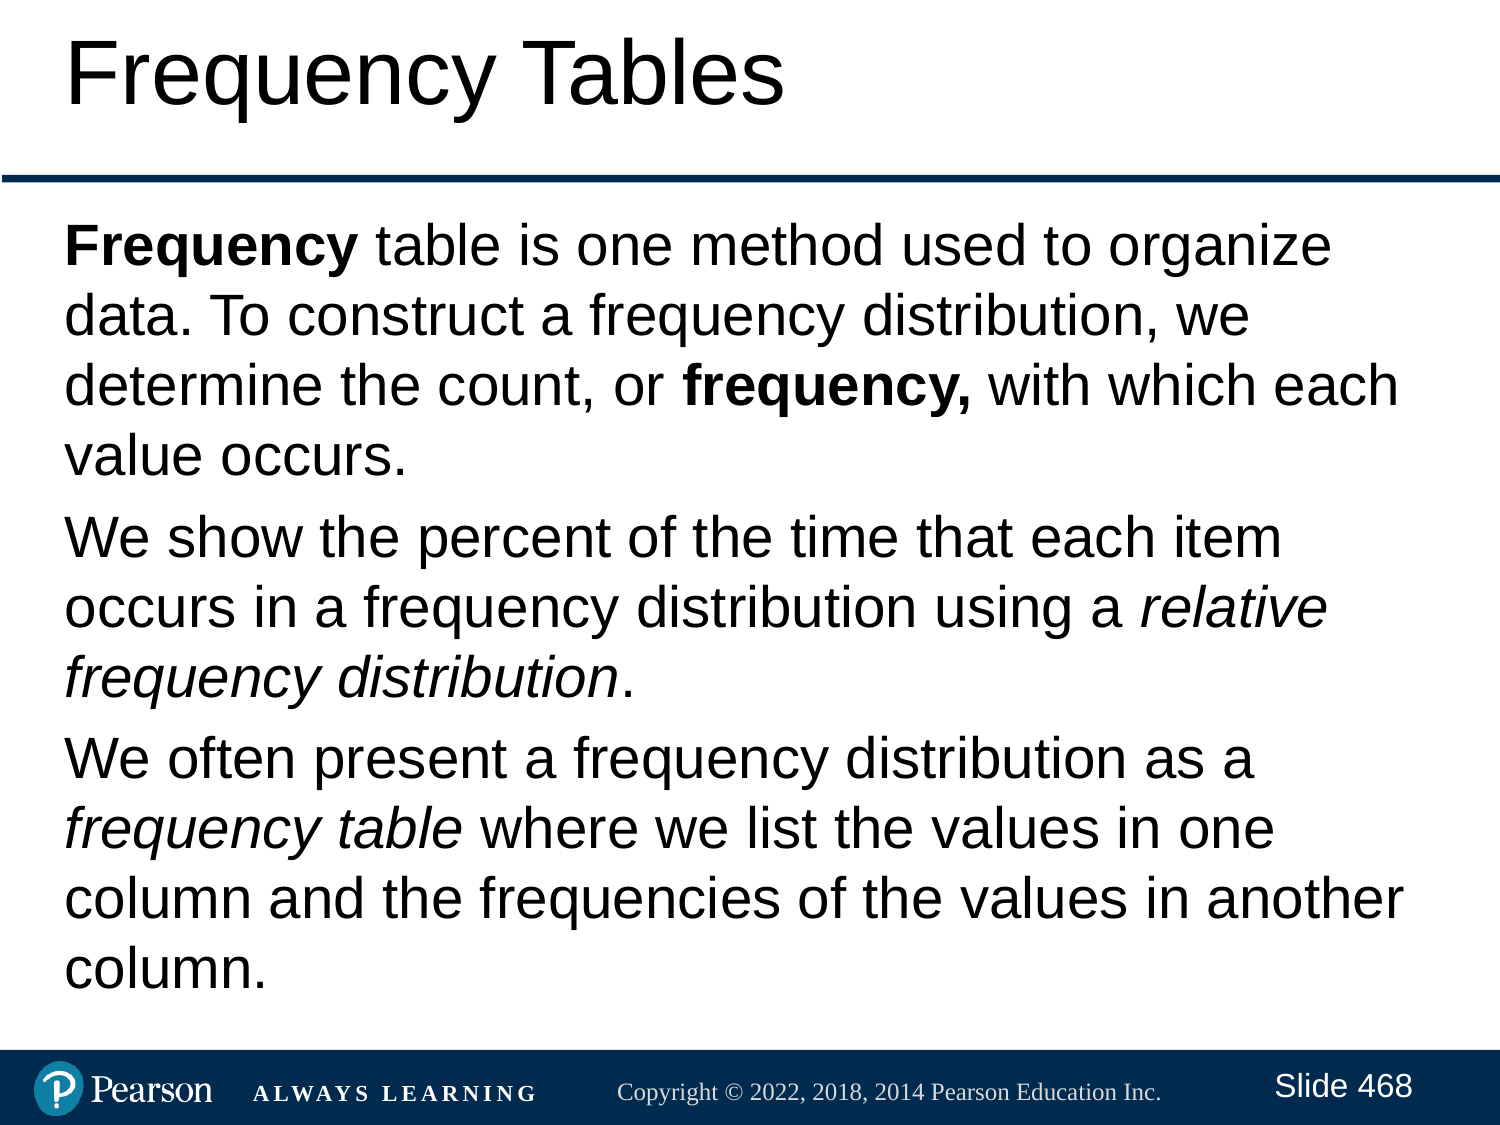

# Frequency Tables
Frequency table is one method used to organize data. To construct a frequency distribution, we determine the count, or frequency, with which each value occurs.
We show the percent of the time that each item occurs in a frequency distribution using a relative frequency distribution.
We often present a frequency distribution as a frequency table where we list the values in one column and the frequencies of the values in another column.